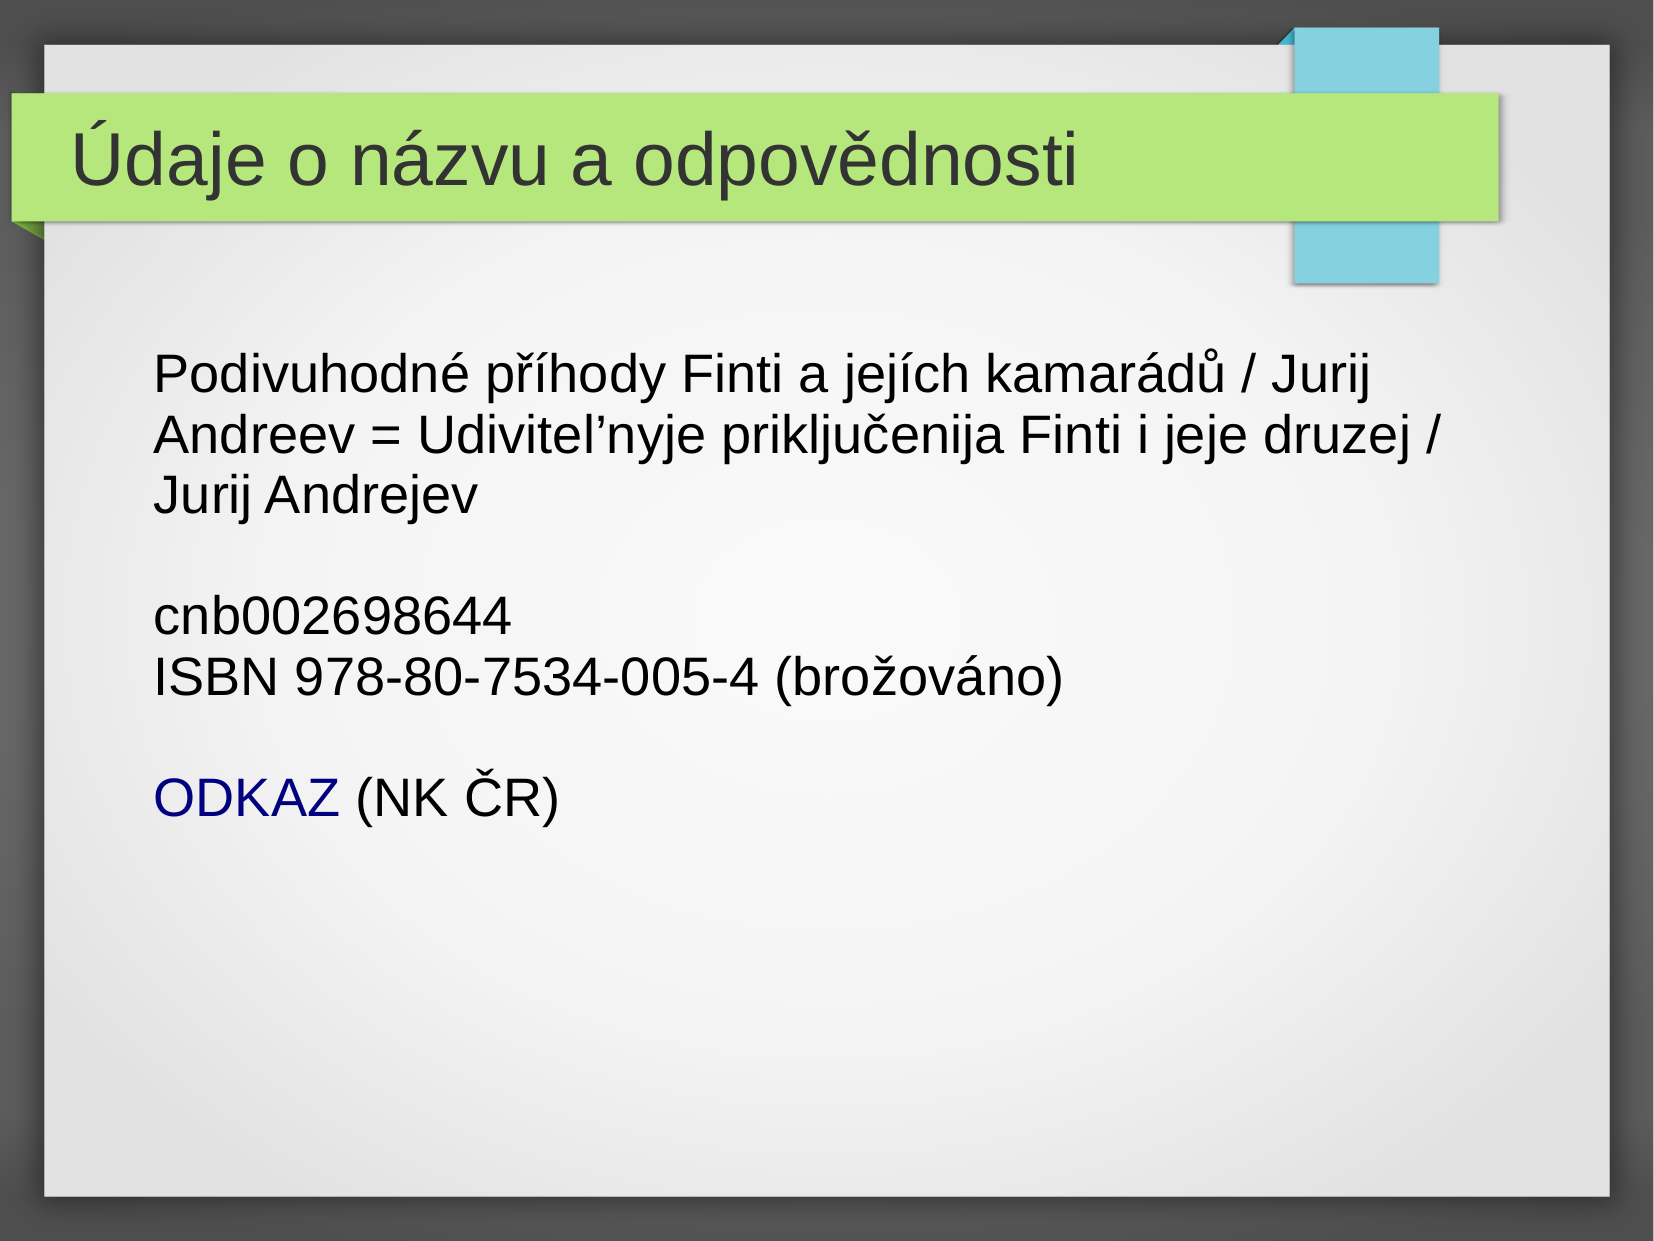

# Údaje o názvu a odpovědnosti
Podivuhodné příhody Finti a jejích kamarádů / Jurij Andreev = Udivitel’nyje priključenija Finti i jeje druzej / Jurij Andrejev
cnb002698644
ISBN 978-80-7534-005-4 (brožováno)
ODKAZ (NK ČR)